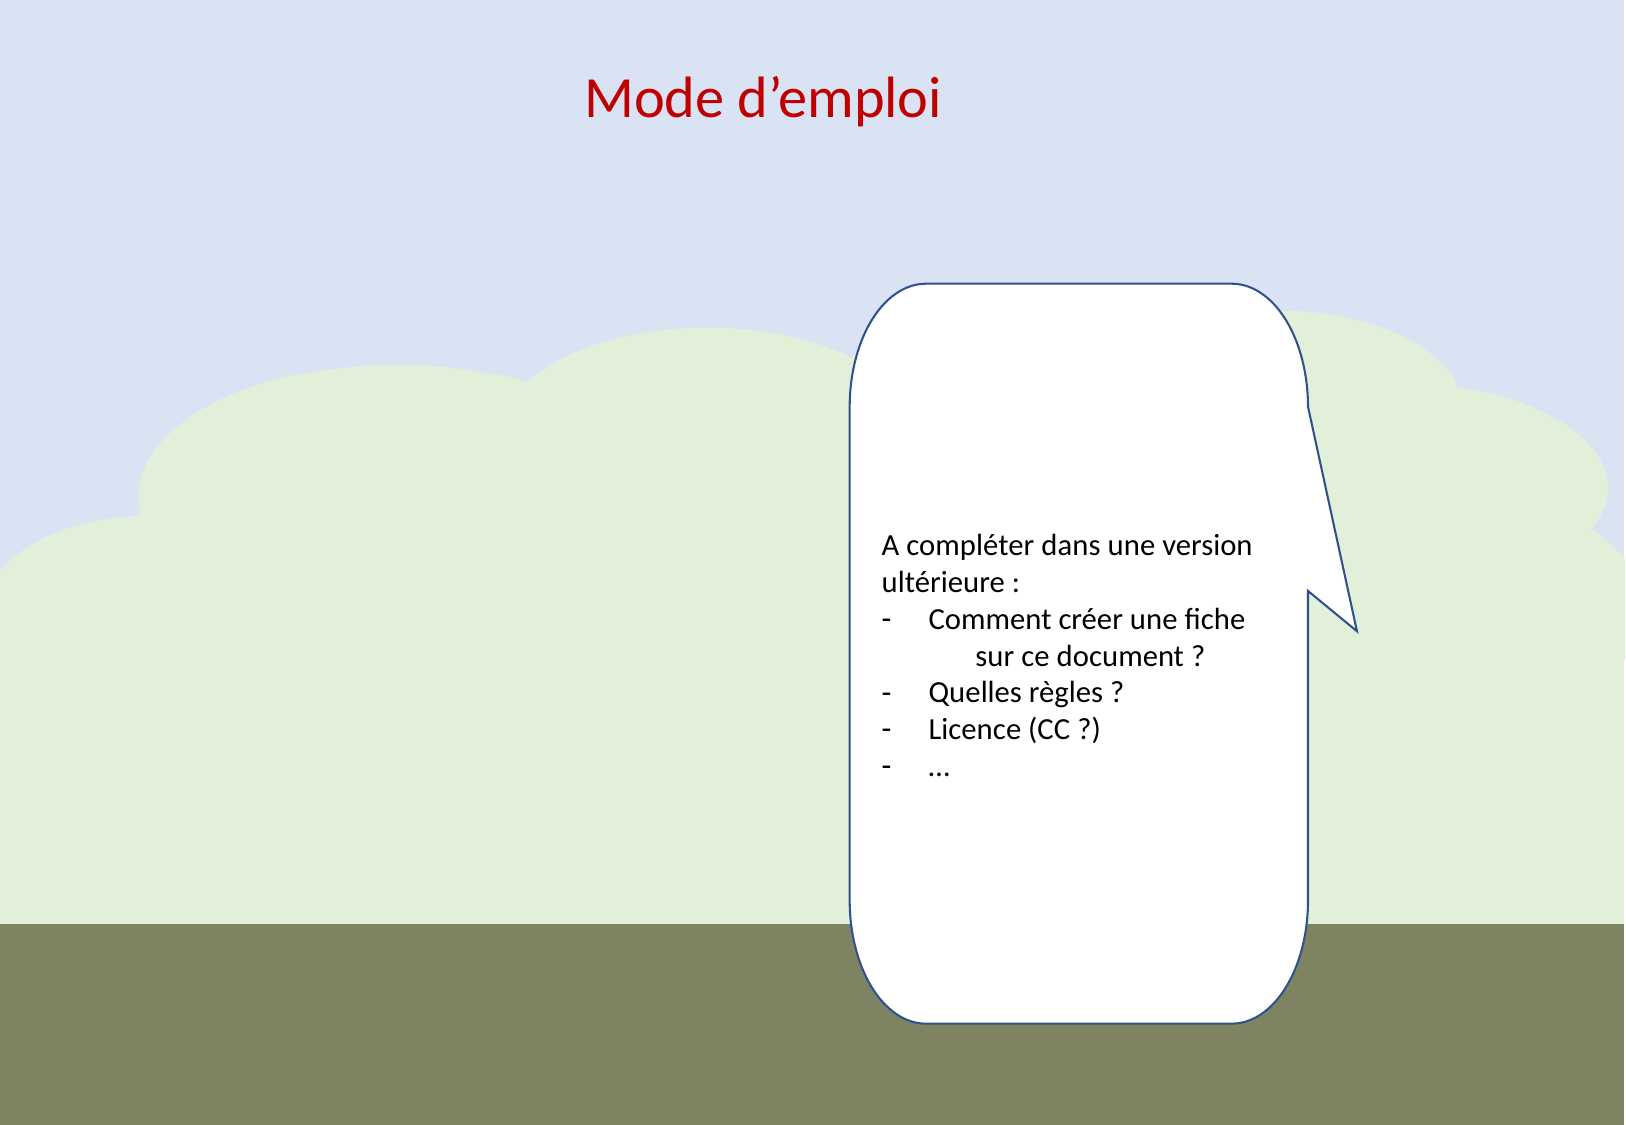

Mode d’emploi
A compléter dans une version ultérieure :
Comment créer une fiche sur ce document ?
Quelles règles ?
Licence (CC ?)
…